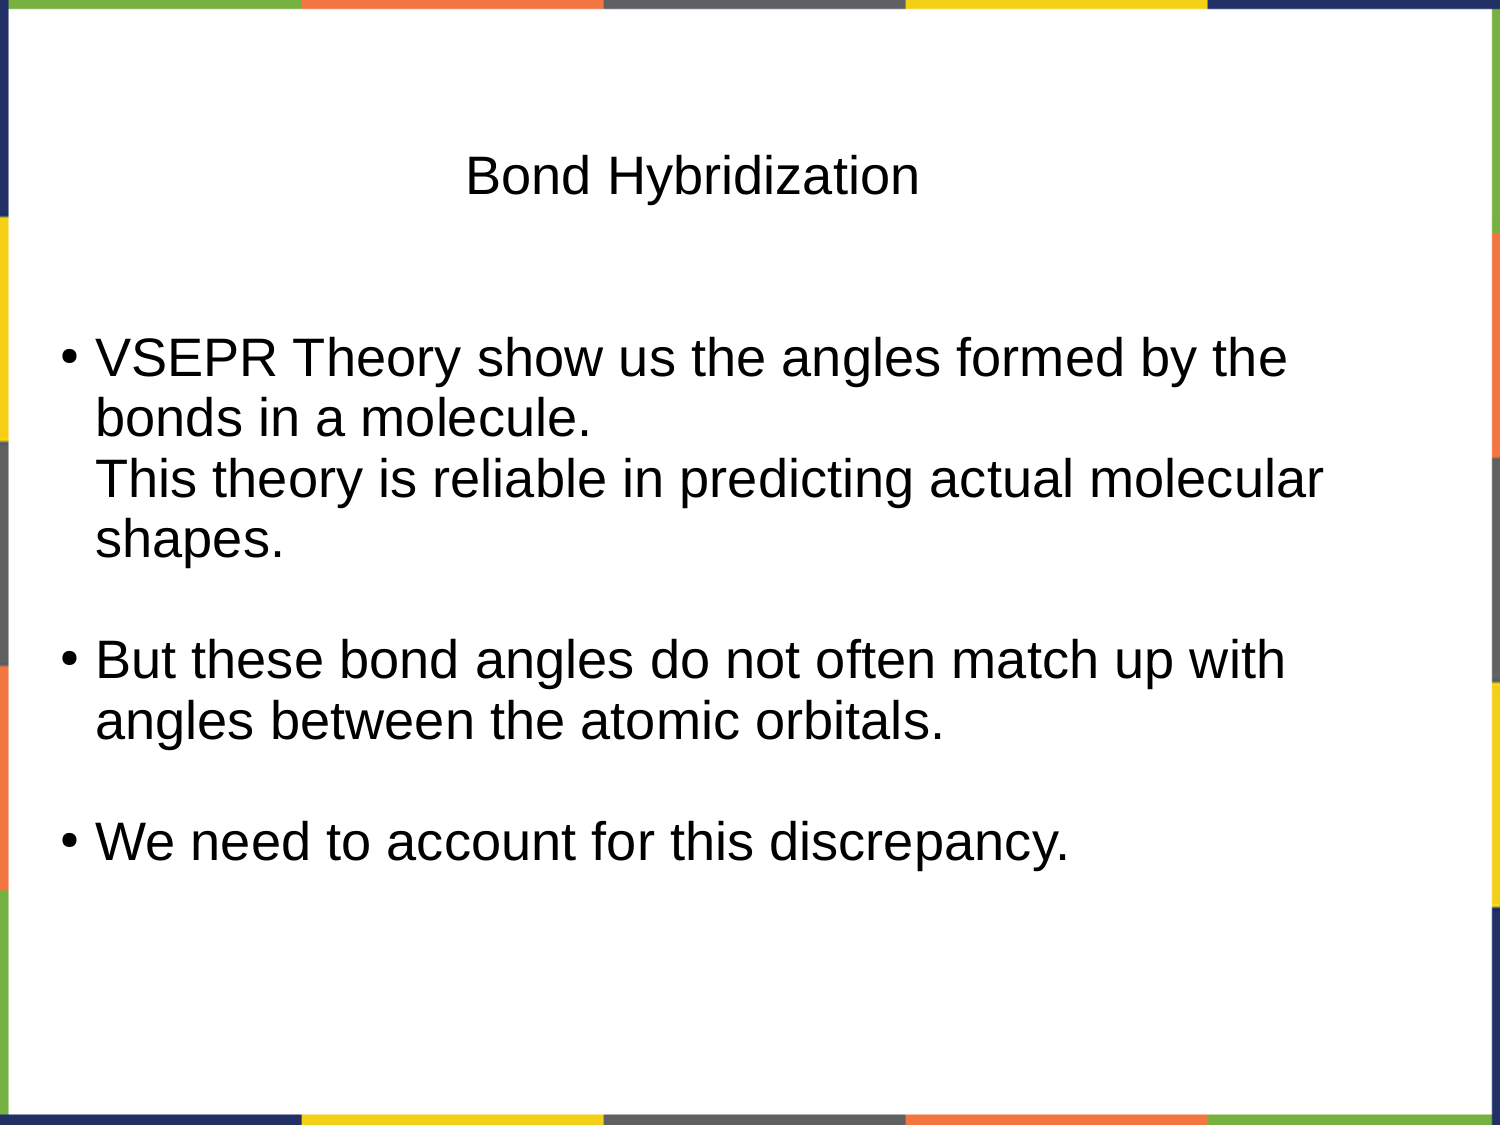

Bond Hybridization
VSEPR Theory show us the angles formed by the bonds in a molecule.
This theory is reliable in predicting actual molecular shapes.
But these bond angles do not often match up with angles between the atomic orbitals.
We need to account for this discrepancy.